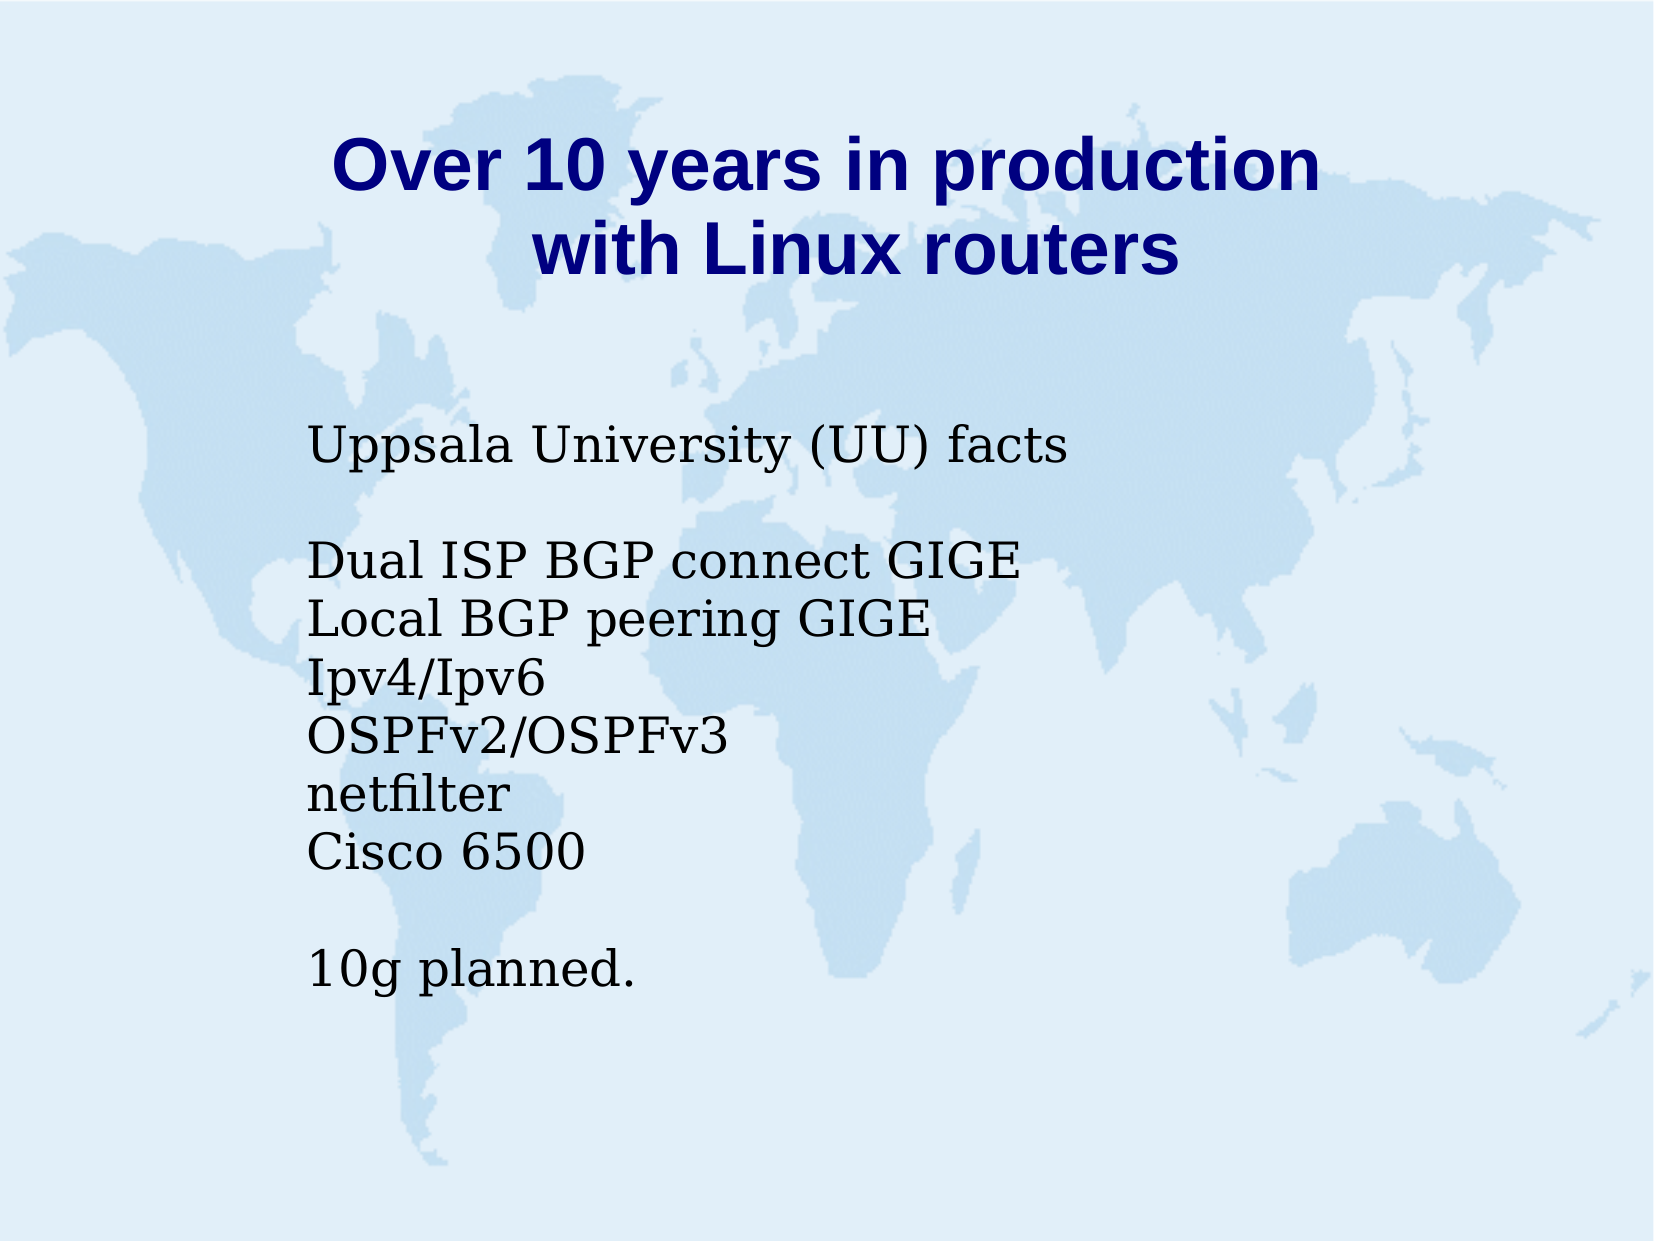

# Over 10 years in production with Linux routers
Uppsala University (UU) facts
Dual ISP BGP connect GIGE
Local BGP peering GIGE
Ipv4/Ipv6
OSPFv2/OSPFv3
netfilter
Cisco 6500
10g planned.